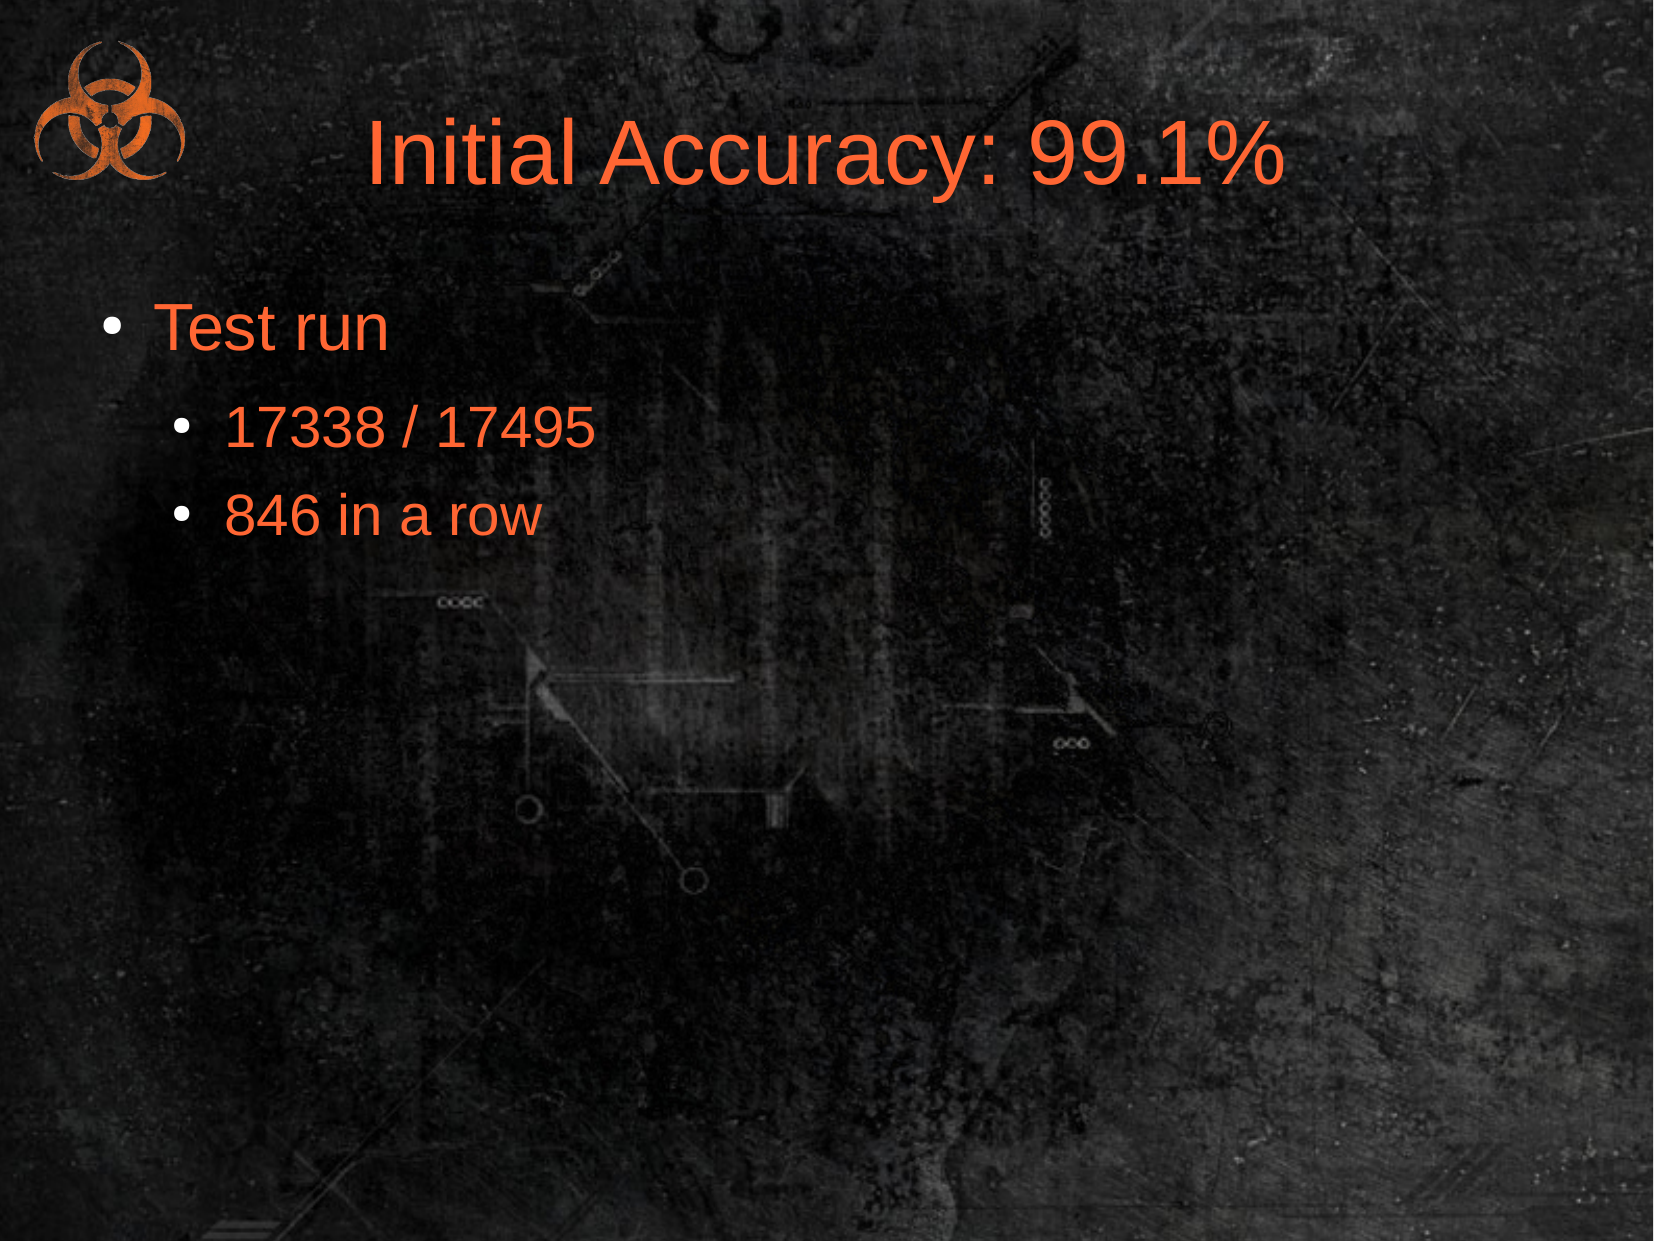

# Initial Accuracy: 99.1%
Test run
17338 / 17495
846 in a row